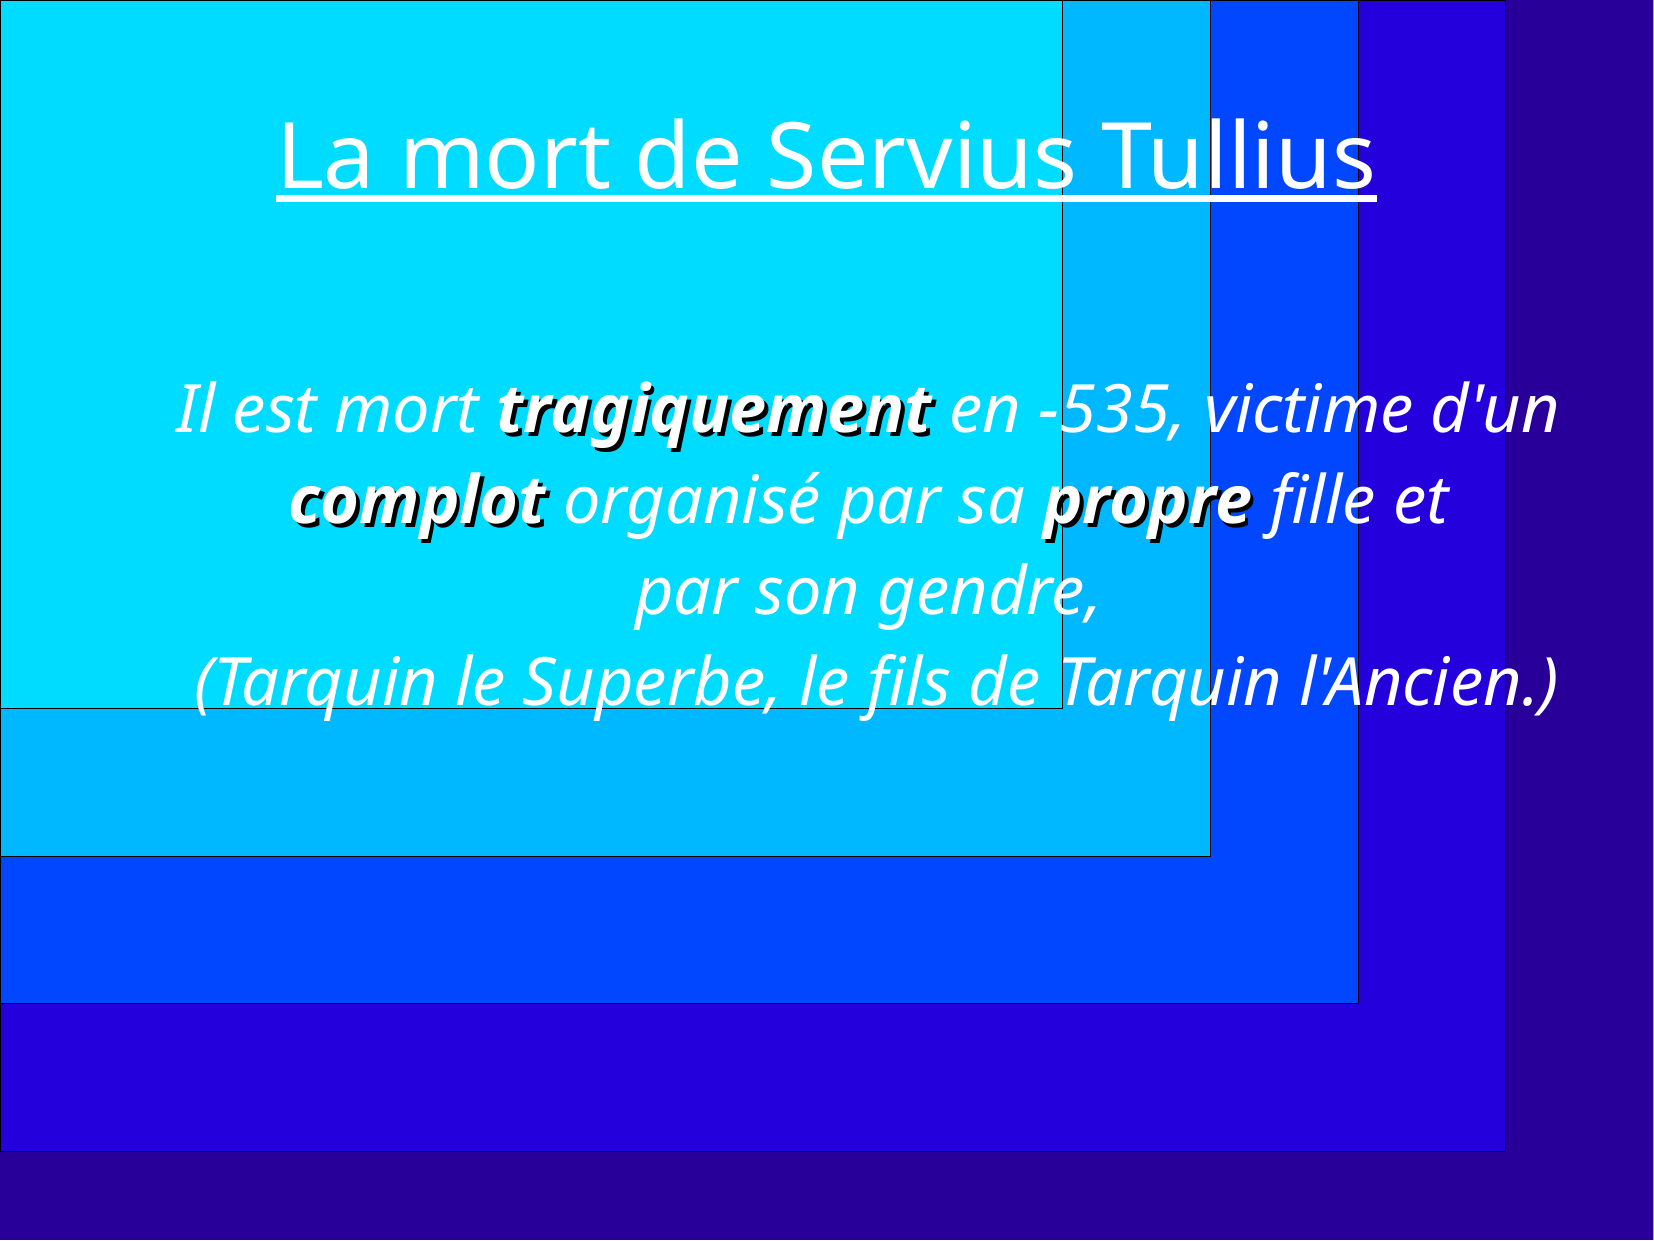

# La mort de Servius Tullius
Il est mort tragiquement en -535, victime d'un
complot organisé par sa propre fille et
par son gendre,
(Tarquin le Superbe, le fils de Tarquin l'Ancien.)